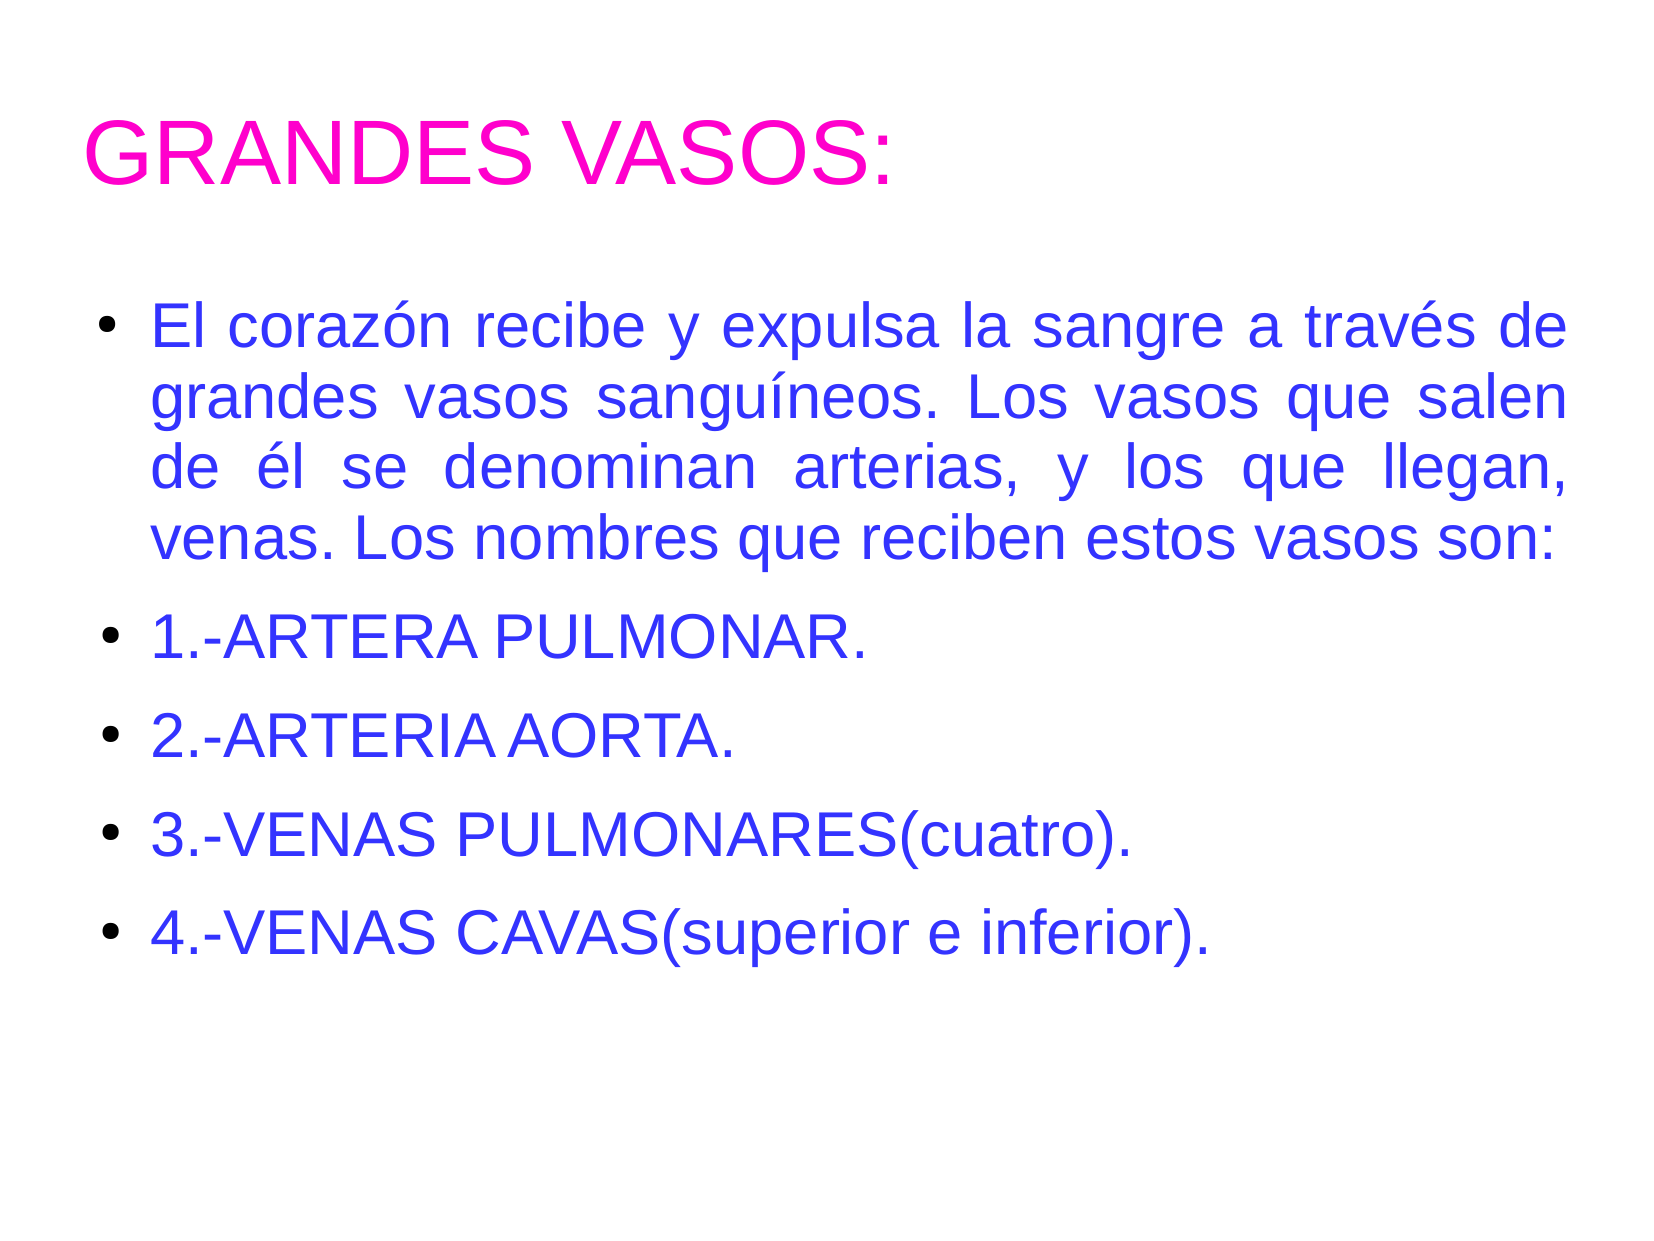

# GRANDES VASOS:
El corazón recibe y expulsa la sangre a través de grandes vasos sanguíneos. Los vasos que salen de él se denominan arterias, y los que llegan, venas. Los nombres que reciben estos vasos son:
1.-ARTERA PULMONAR.
2.-ARTERIA AORTA.
3.-VENAS PULMONARES(cuatro).
4.-VENAS CAVAS(superior e inferior).